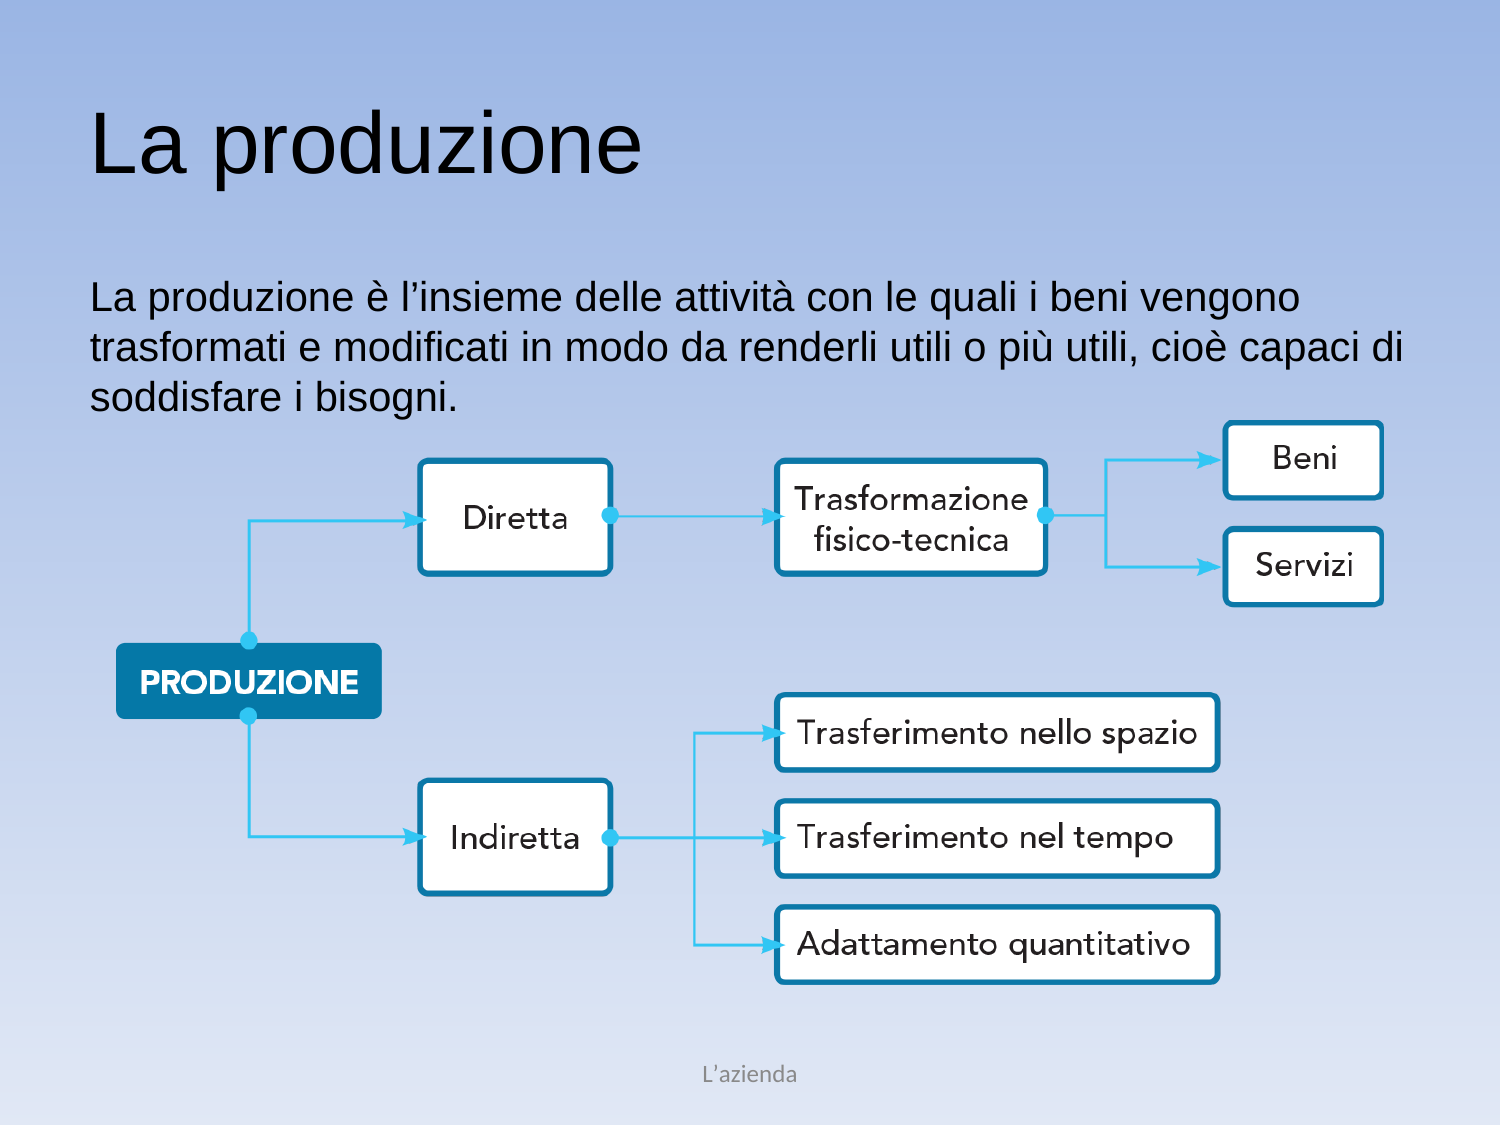

La produzione
La produzione è l’insieme delle attività con le quali i beni vengono trasformati e modificati in modo da renderli utili o più utili, cioè capaci di soddisfare i bisogni.
L’azienda